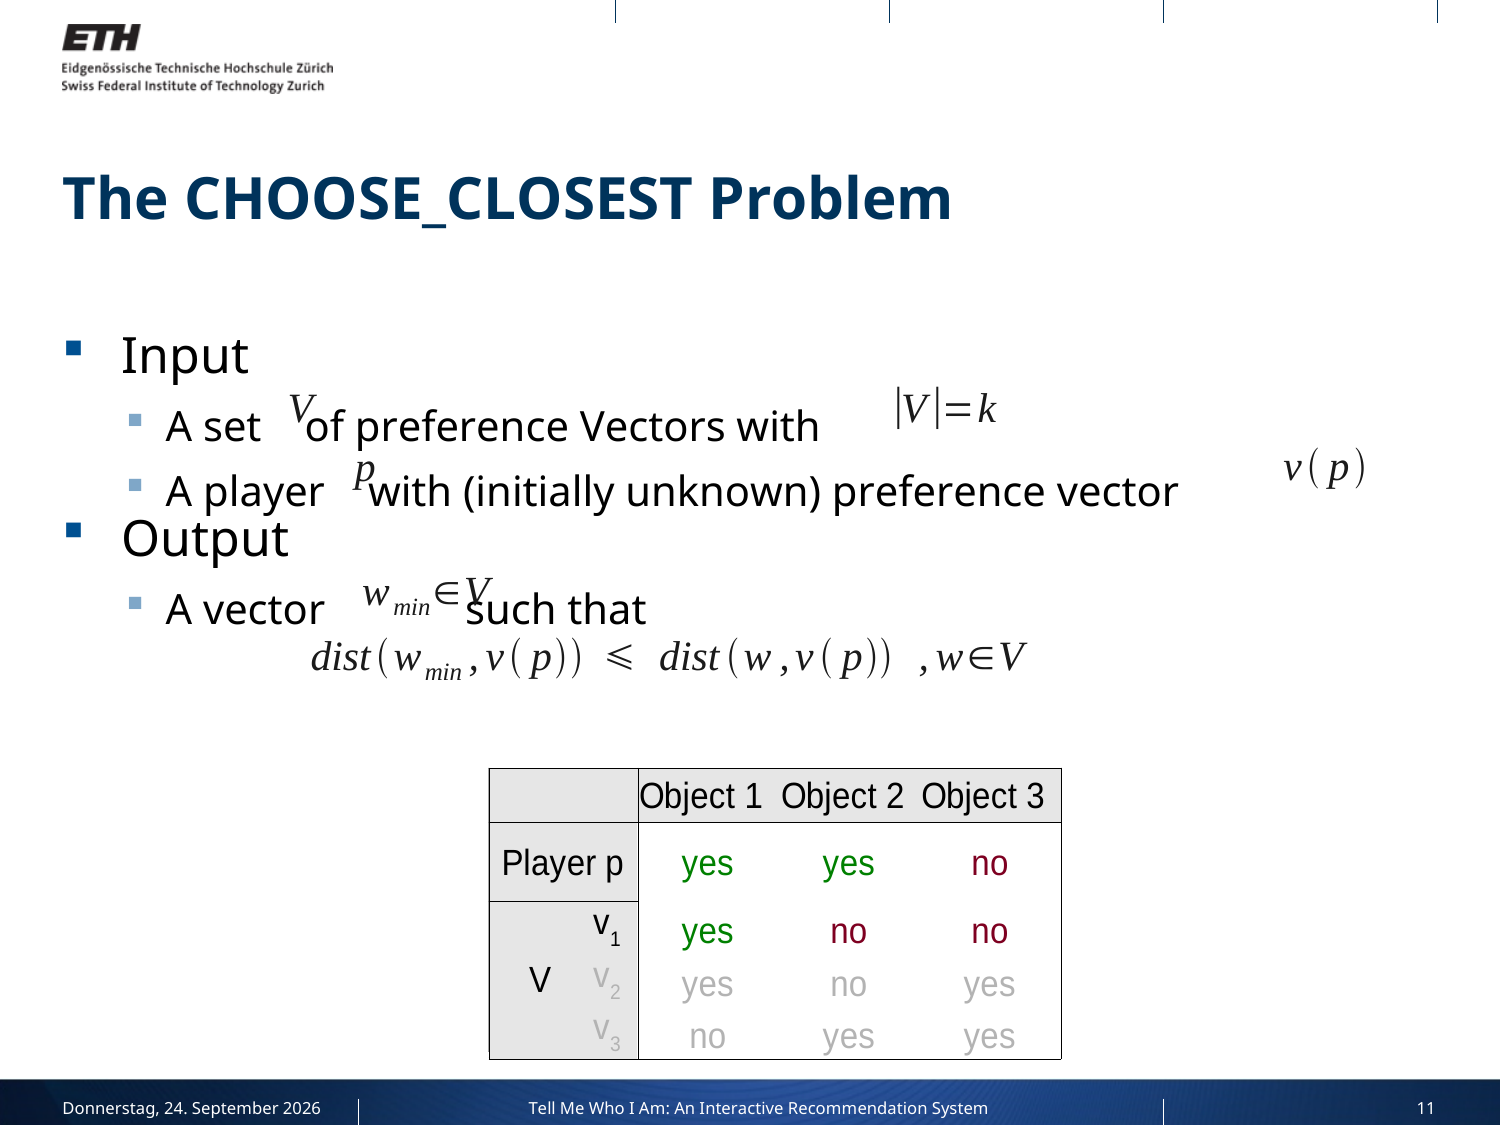

The CHOOSE_CLOSEST Problem
Input
A set of preference Vectors with
A player with (initially unknown) preference vector
# Output
A vector such that
11